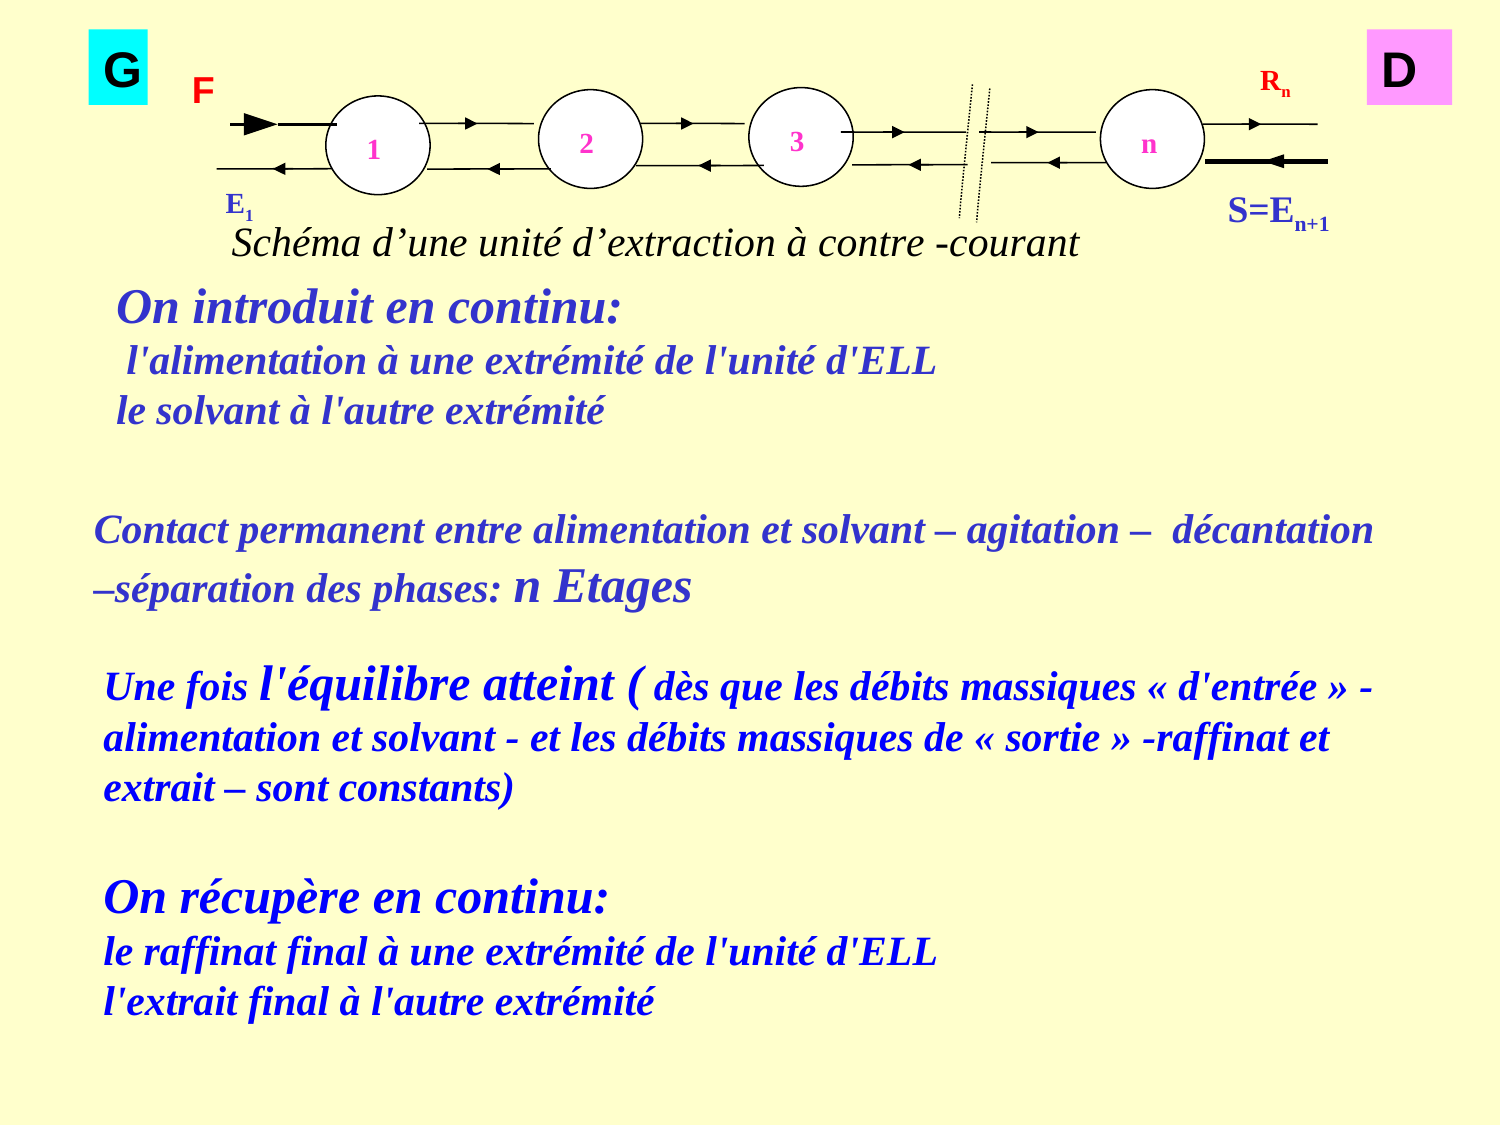

G
D
3
2
n
1
Schéma d’une unité d’extraction à contre -courant
 Rn
F
 E1
S=En+1
On introduit en continu:
 l'alimentation à une extrémité de l'unité d'ELL
le solvant à l'autre extrémité
Contact permanent entre alimentation et solvant – agitation – décantation –séparation des phases: n Etages
Une fois l'équilibre atteint ( dès que les débits massiques « d'entrée » -alimentation et solvant - et les débits massiques de « sortie » -raffinat et extrait – sont constants)
On récupère en continu:
le raffinat final à une extrémité de l'unité d'ELL
l'extrait final à l'autre extrémité